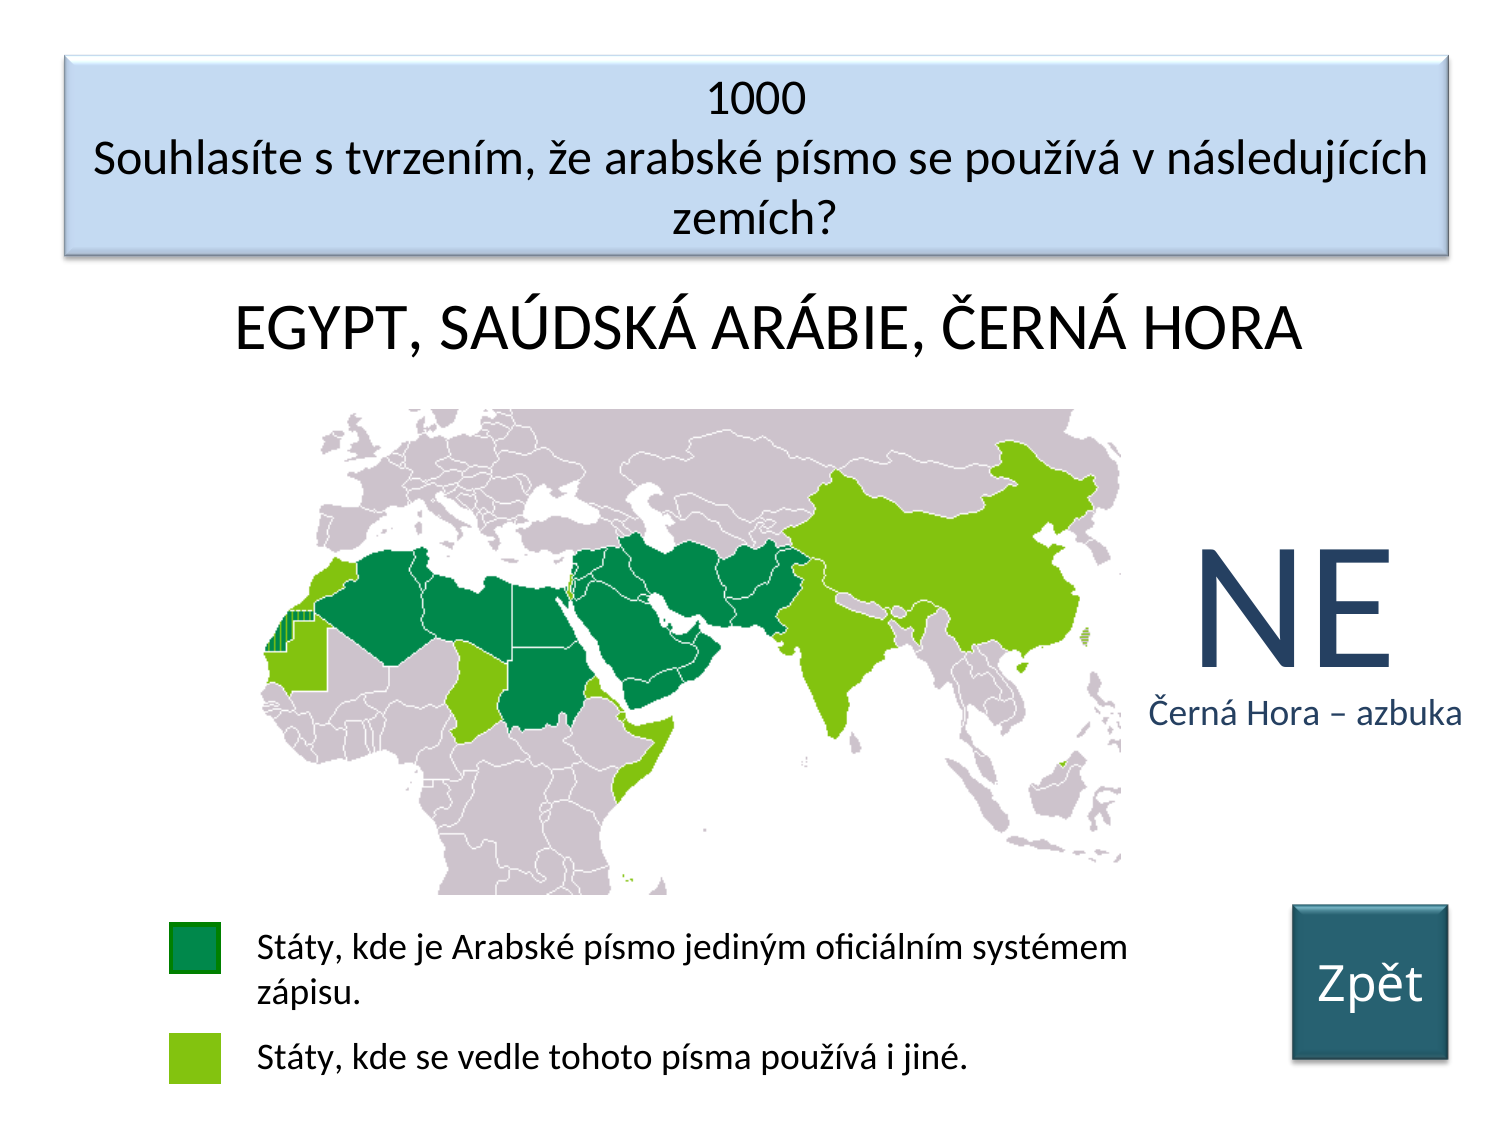

1000
 Souhlasíte s tvrzením, že arabské písmo se používá v následujících zemích?
EGYPT, SAÚDSKÁ ARÁBIE, ČERNÁ HORA
NE
Černá Hora – azbuka
Zpět
Státy, kde je Arabské písmo jediným oficiálním systémem zápisu.
Státy, kde se vedle tohoto písma používá i jiné.